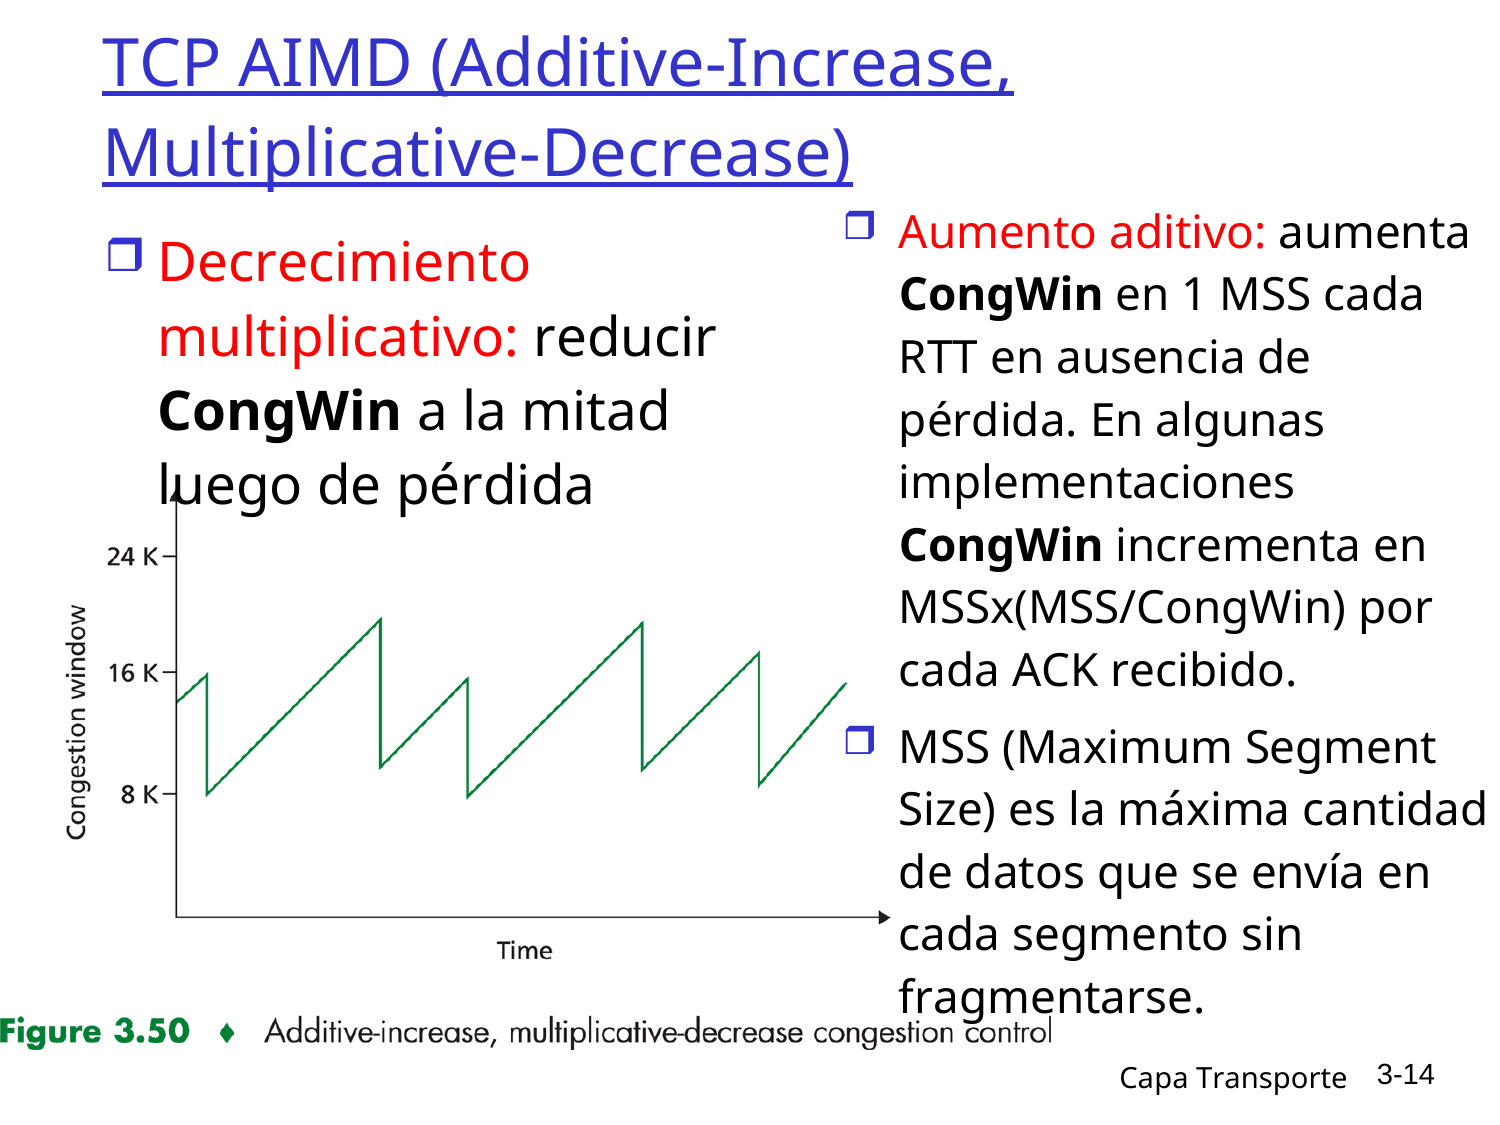

# TCP AIMD (Additive-Increase, Multiplicative-Decrease)
Aumento aditivo: aumenta CongWin en 1 MSS cada RTT en ausencia de pérdida. En algunas implementaciones CongWin incrementa en MSSx(MSS/CongWin) por cada ACK recibido.
MSS (Maximum Segment Size) es la máxima cantidad de datos que se envía en cada segmento sin fragmentarse.
Decrecimiento multiplicativo: reducir CongWin a la mitad luego de pérdida
14